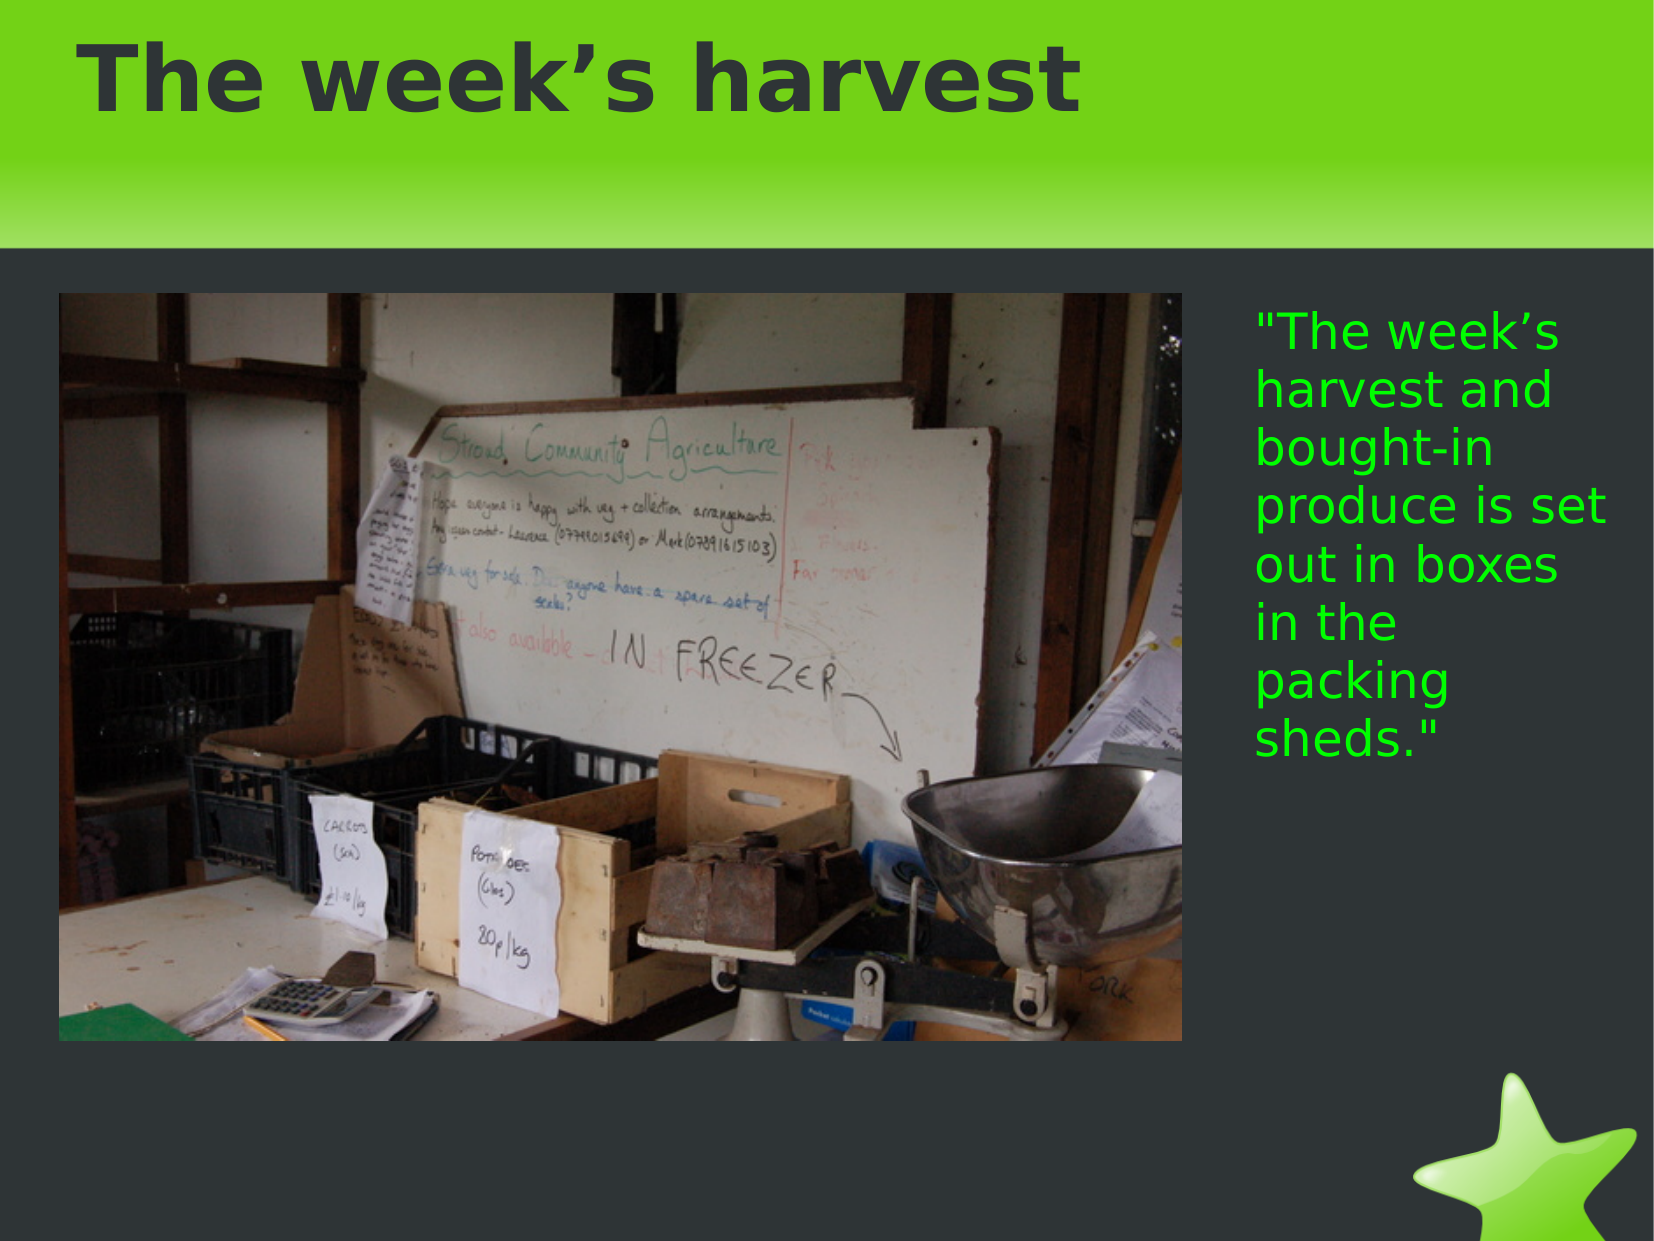

# The week’s harvest
"The week’s harvest and bought-in produce is set out in boxes in the packing sheds."